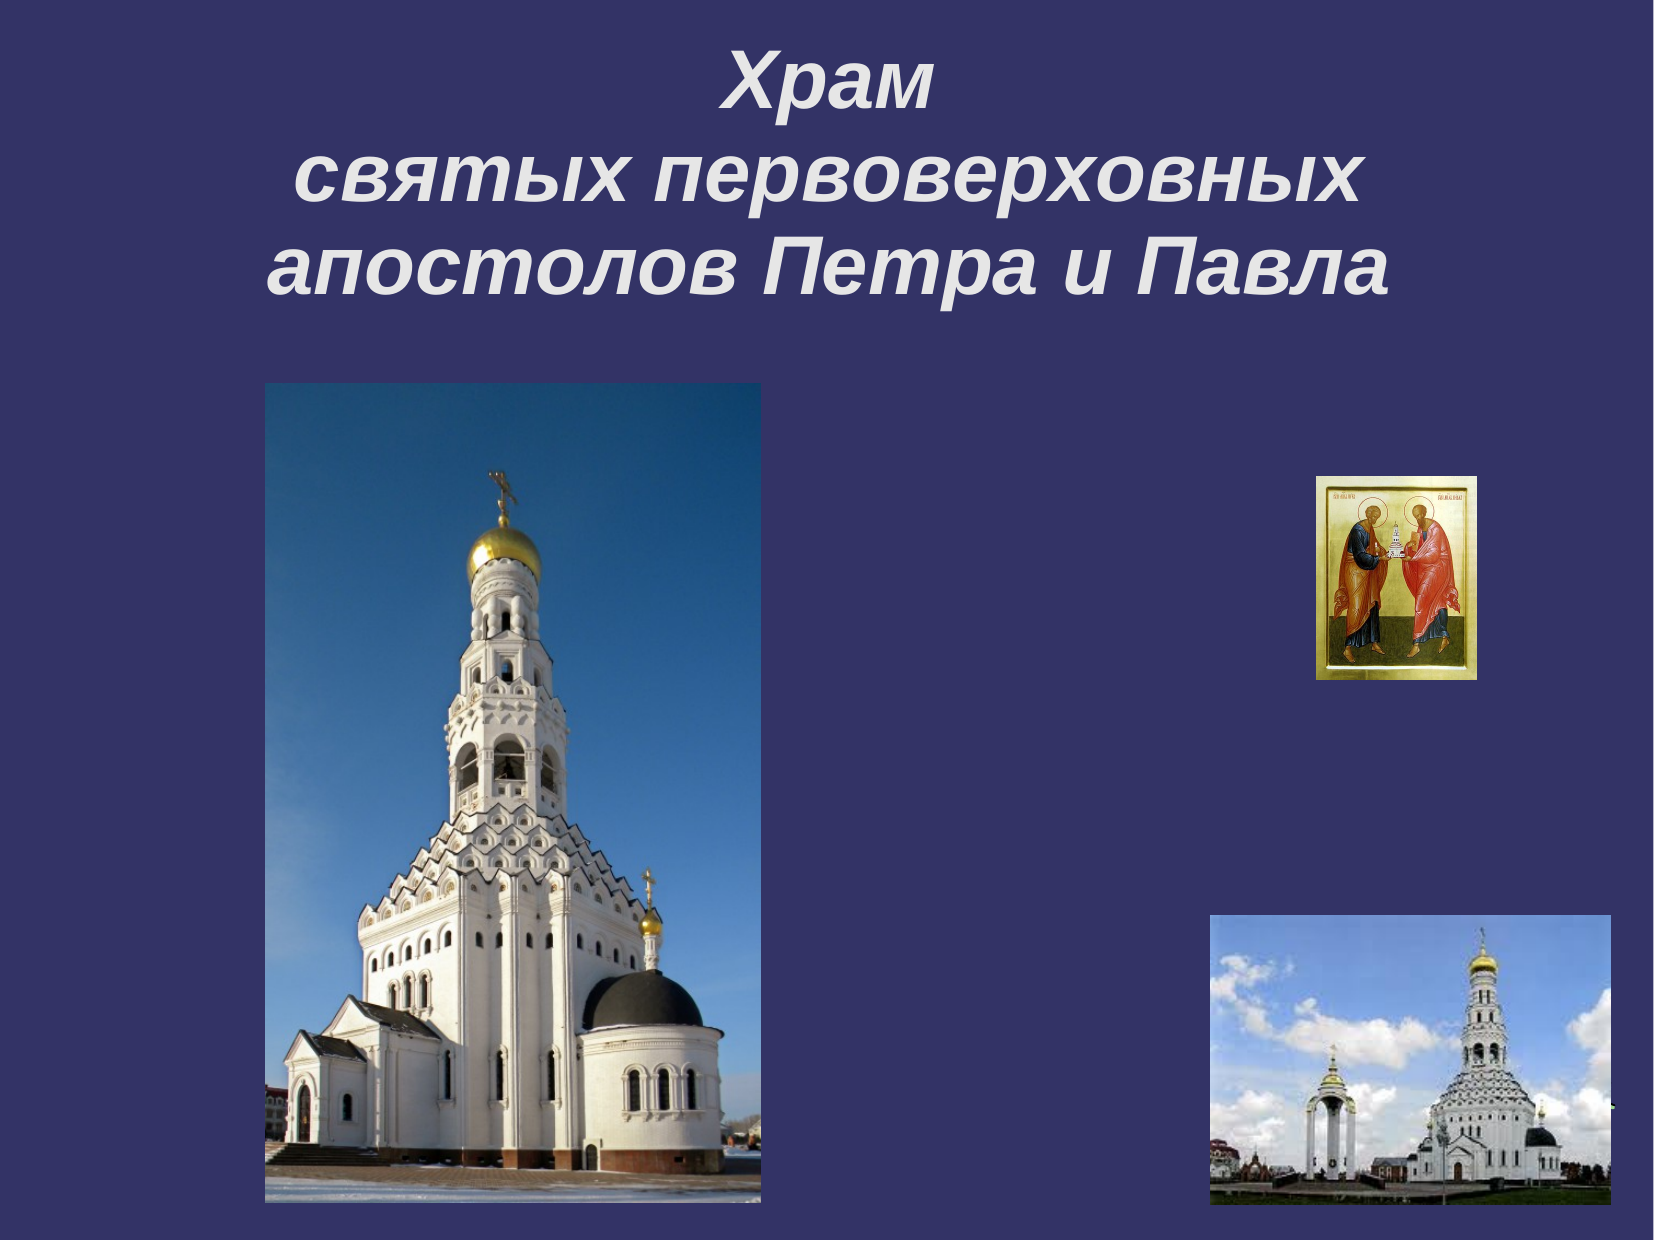

# Храм святых первоверховных апостолов Петра и Павла